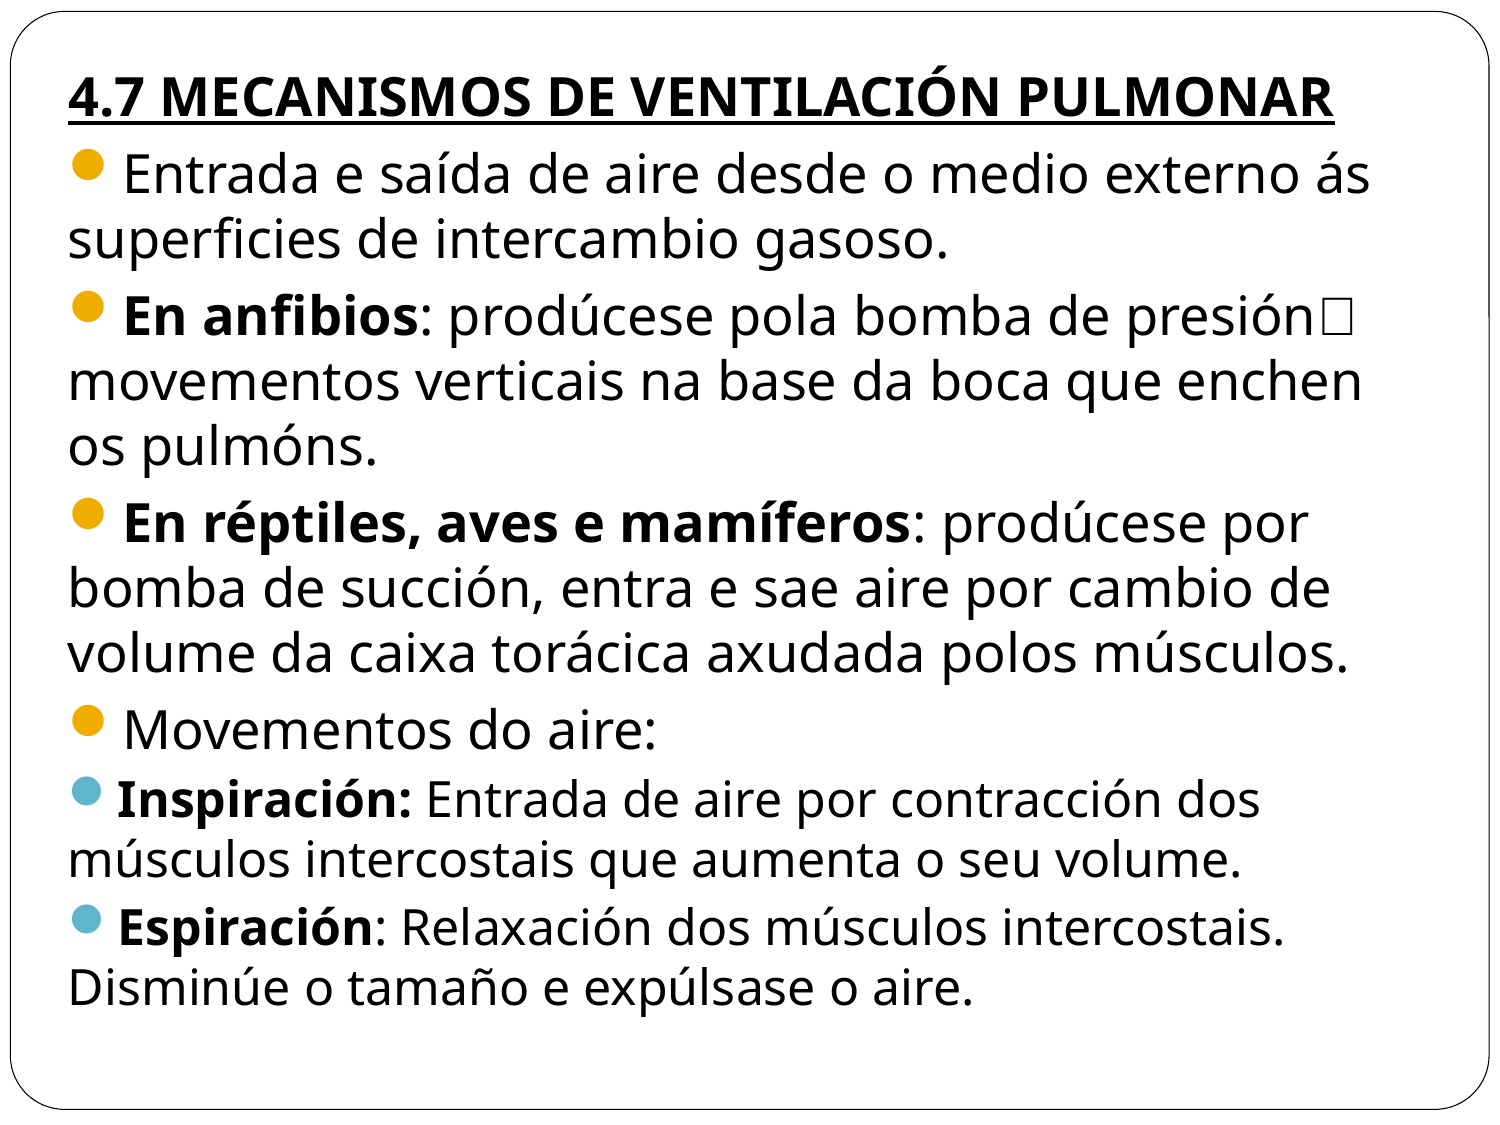

4.7 MECANISMOS DE VENTILACIÓN PULMONAR
Entrada e saída de aire desde o medio externo ás superficies de intercambio gasoso.
En anfibios: prodúcese pola bomba de presión movementos verticais na base da boca que enchen os pulmóns.
En réptiles, aves e mamíferos: prodúcese por bomba de succión, entra e sae aire por cambio de volume da caixa torácica axudada polos músculos.
Movementos do aire:
Inspiración: Entrada de aire por contracción dos músculos intercostais que aumenta o seu volume.
Espiración: Relaxación dos músculos intercostais. Disminúe o tamaño e expúlsase o aire.